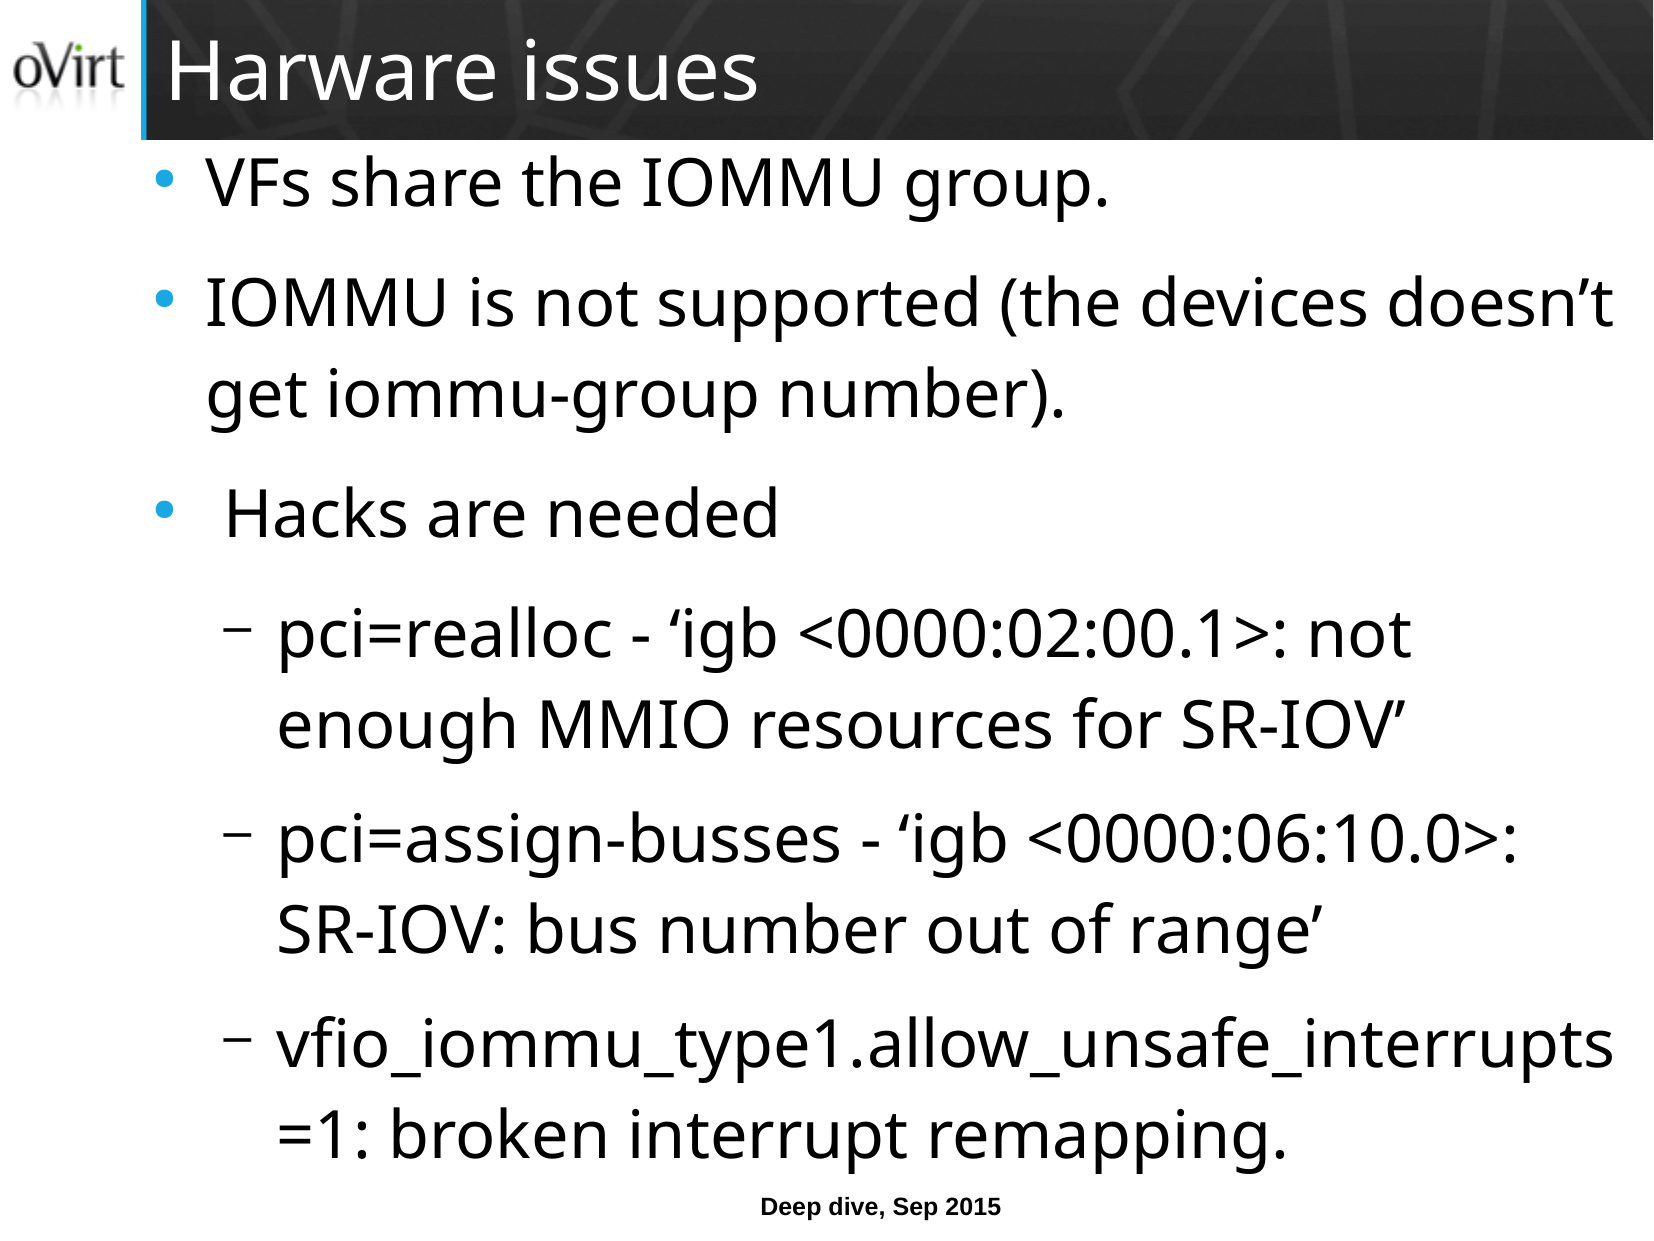

# Harware issues
VFs share the IOMMU group.
IOMMU is not supported (the devices doesn’t get iommu-group number).
 Hacks are needed
pci=realloc - ‘igb <0000:02:00.1>: not enough MMIO resources for SR-IOV’
pci=assign-busses - ‘igb <0000:06:10.0>: SR-IOV: bus number out of range’
vfio_iommu_type1.allow_unsafe_interrupts=1: broken interrupt remapping.